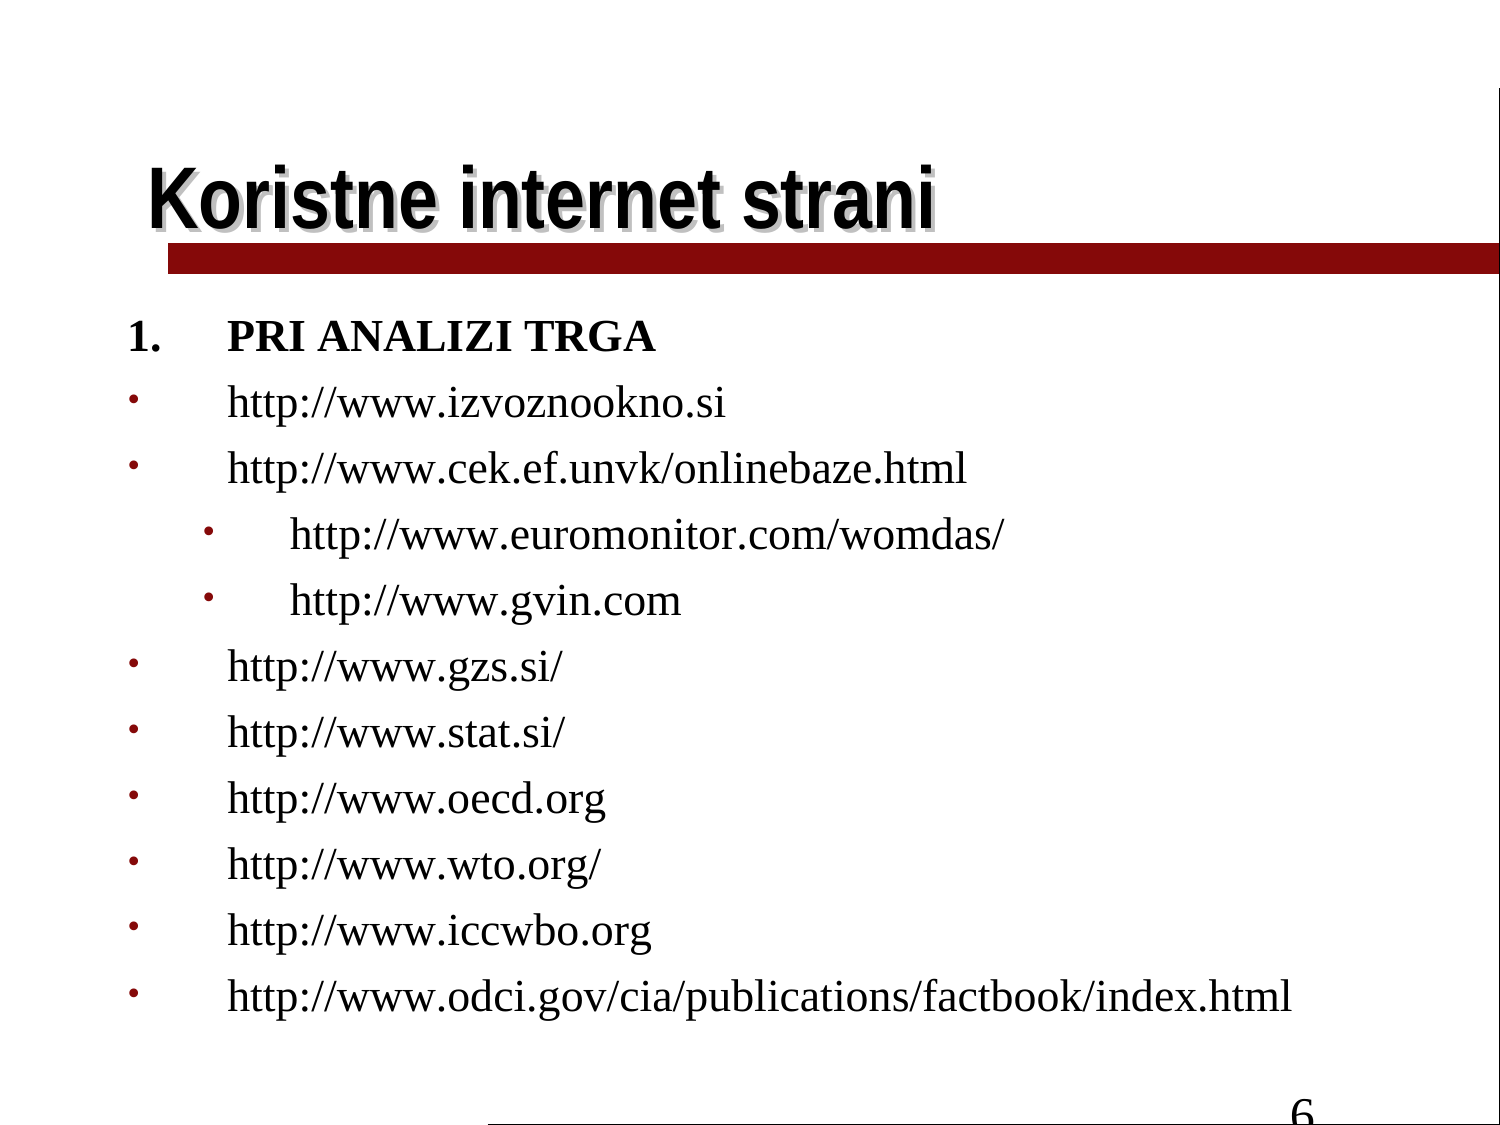

# Koristne internet strani
1.	PRI ANALIZI TRGA
http://www.izvoznookno.si
http://www.cek.ef.unvk/onlinebaze.html
http://www.euromonitor.com/womdas/
http://www.gvin.com
http://www.gzs.si/
http://www.stat.si/
http://www.oecd.org
http://www.wto.org/
http://www.iccwbo.org
http://www.odci.gov/cia/publications/factbook/index.html
6